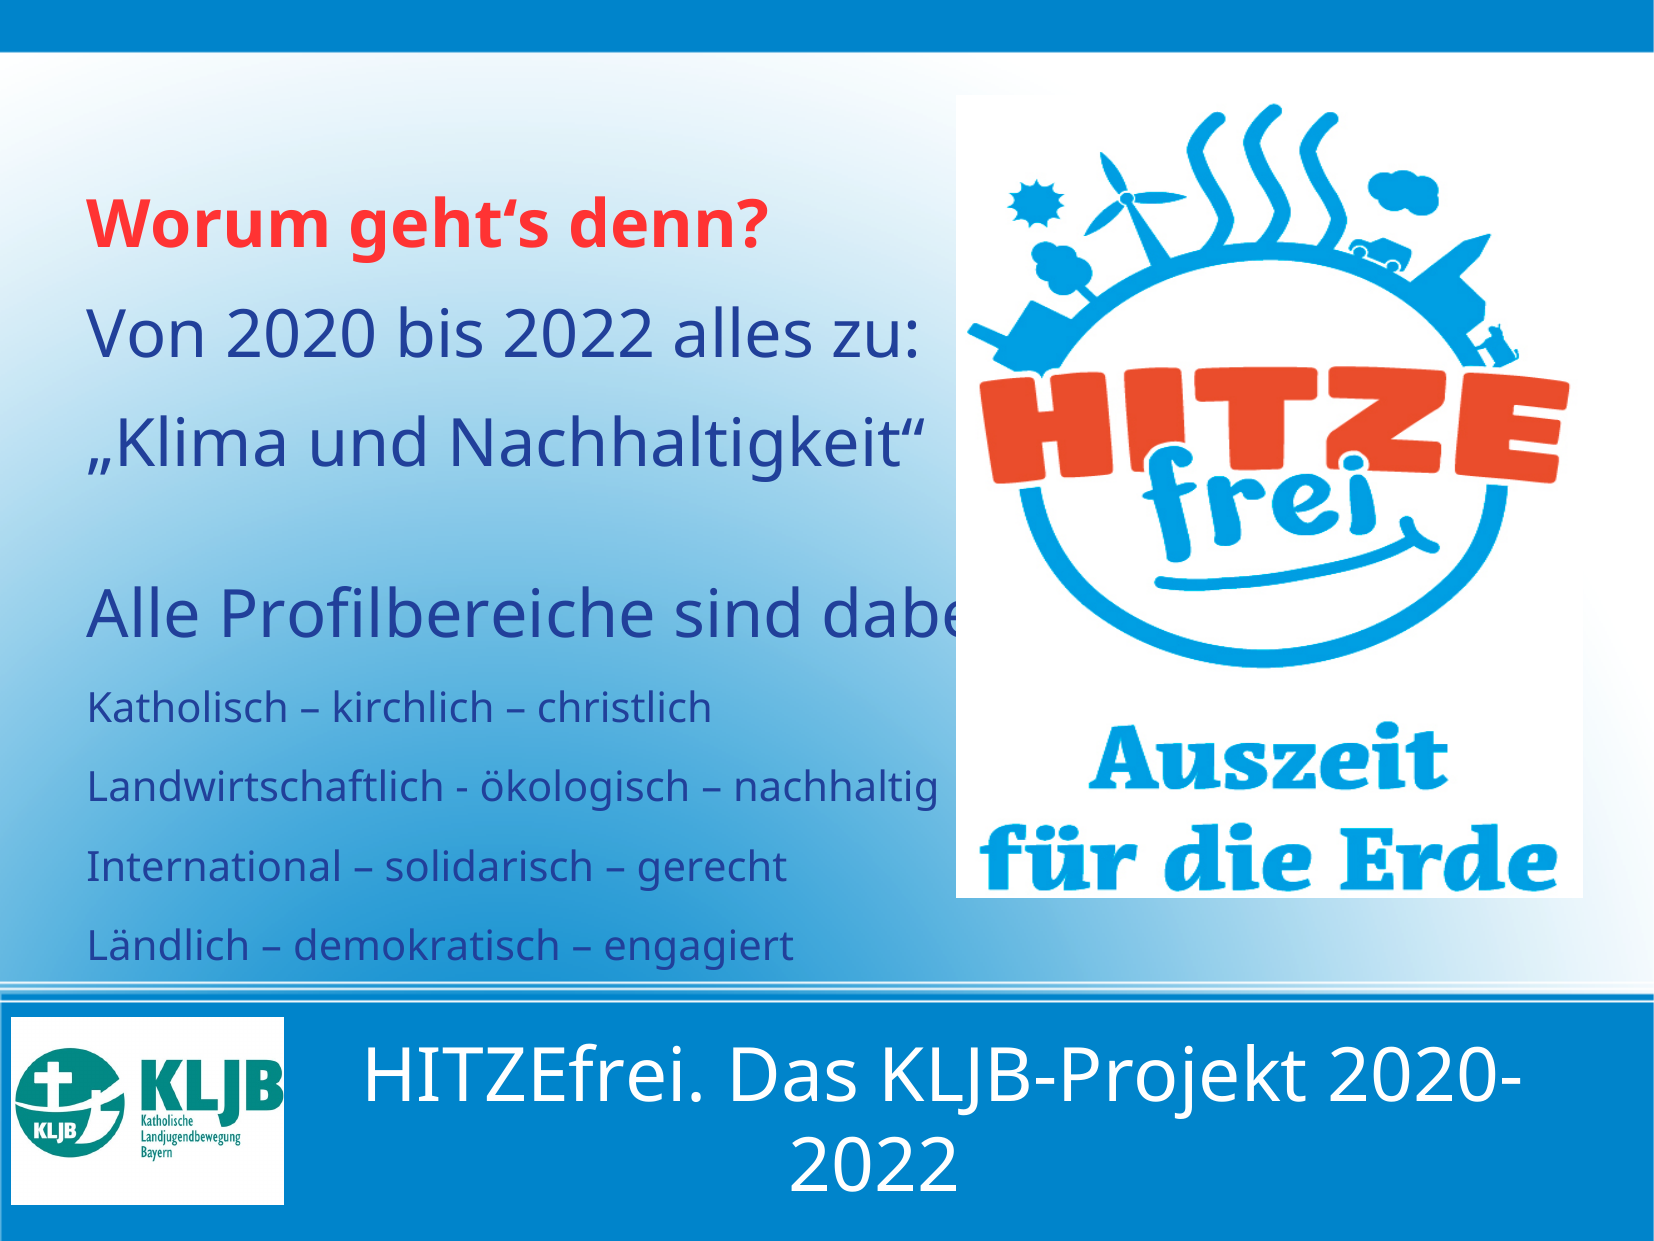

Worum geht‘s denn?
Von 2020 bis 2022 alles zu:
„Klima und Nachhaltigkeit“
Alle Profilbereiche sind dabei:
Katholisch – kirchlich – christlich
Landwirtschaftlich - ökologisch – nachhaltig
International – solidarisch – gerecht
Ländlich – demokratisch – engagiert
# HITZEfrei. Das KLJB-Projekt 2020-2022